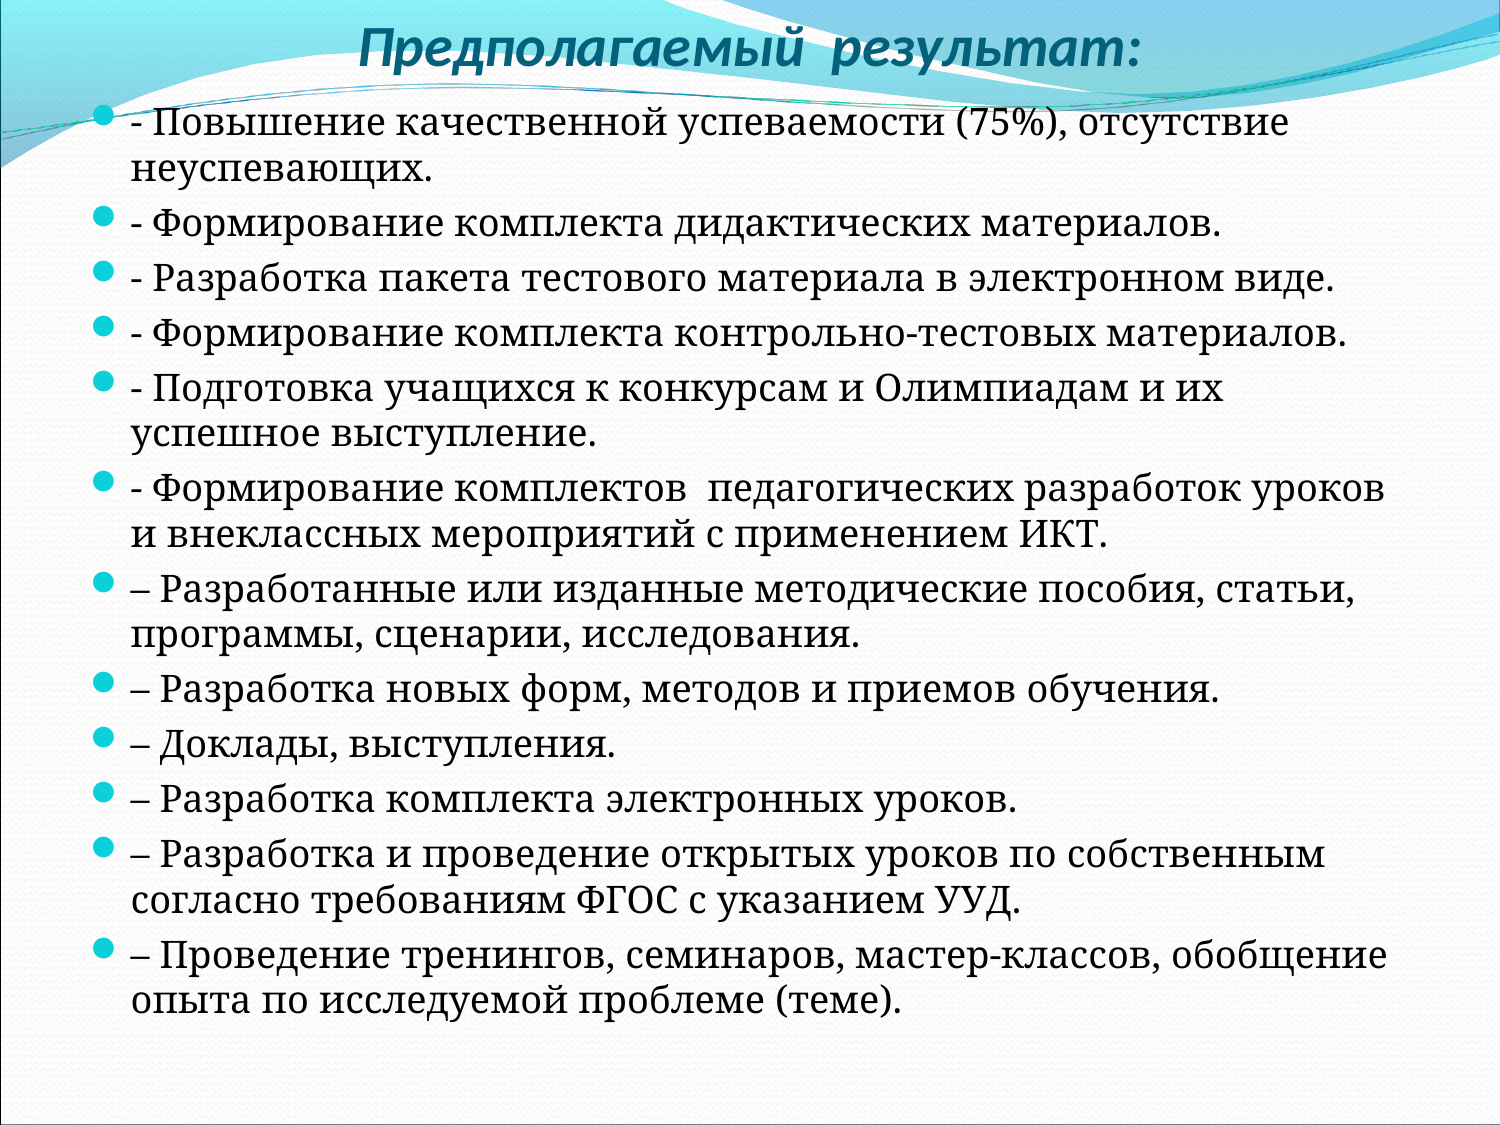

# Предполагаемый результат:
- Повышение качественной успеваемости (75%), отсутствие неуспевающих.
- Формирование комплекта дидактических материалов.
- Разработка пакета тестового материала в электронном виде.
- Формирование комплекта контрольно-тестовых материалов.
- Подготовка учащихся к конкурсам и Олимпиадам и их успешное выступление.
- Формирование комплектов педагогических разработок уроков и внеклассных мероприятий с применением ИКТ.
– Разработанные или изданные методические пособия, статьи, программы, сценарии, исследования.
– Разработка новых форм, методов и приемов обучения.
– Доклады, выступления.
– Разработка комплекта электронных уроков.
– Разработка и проведение открытых уроков по собственным согласно требованиям ФГОС с указанием УУД.
– Проведение тренингов, семинаров, мастер-классов, обобщение опыта по исследуемой проблеме (теме).